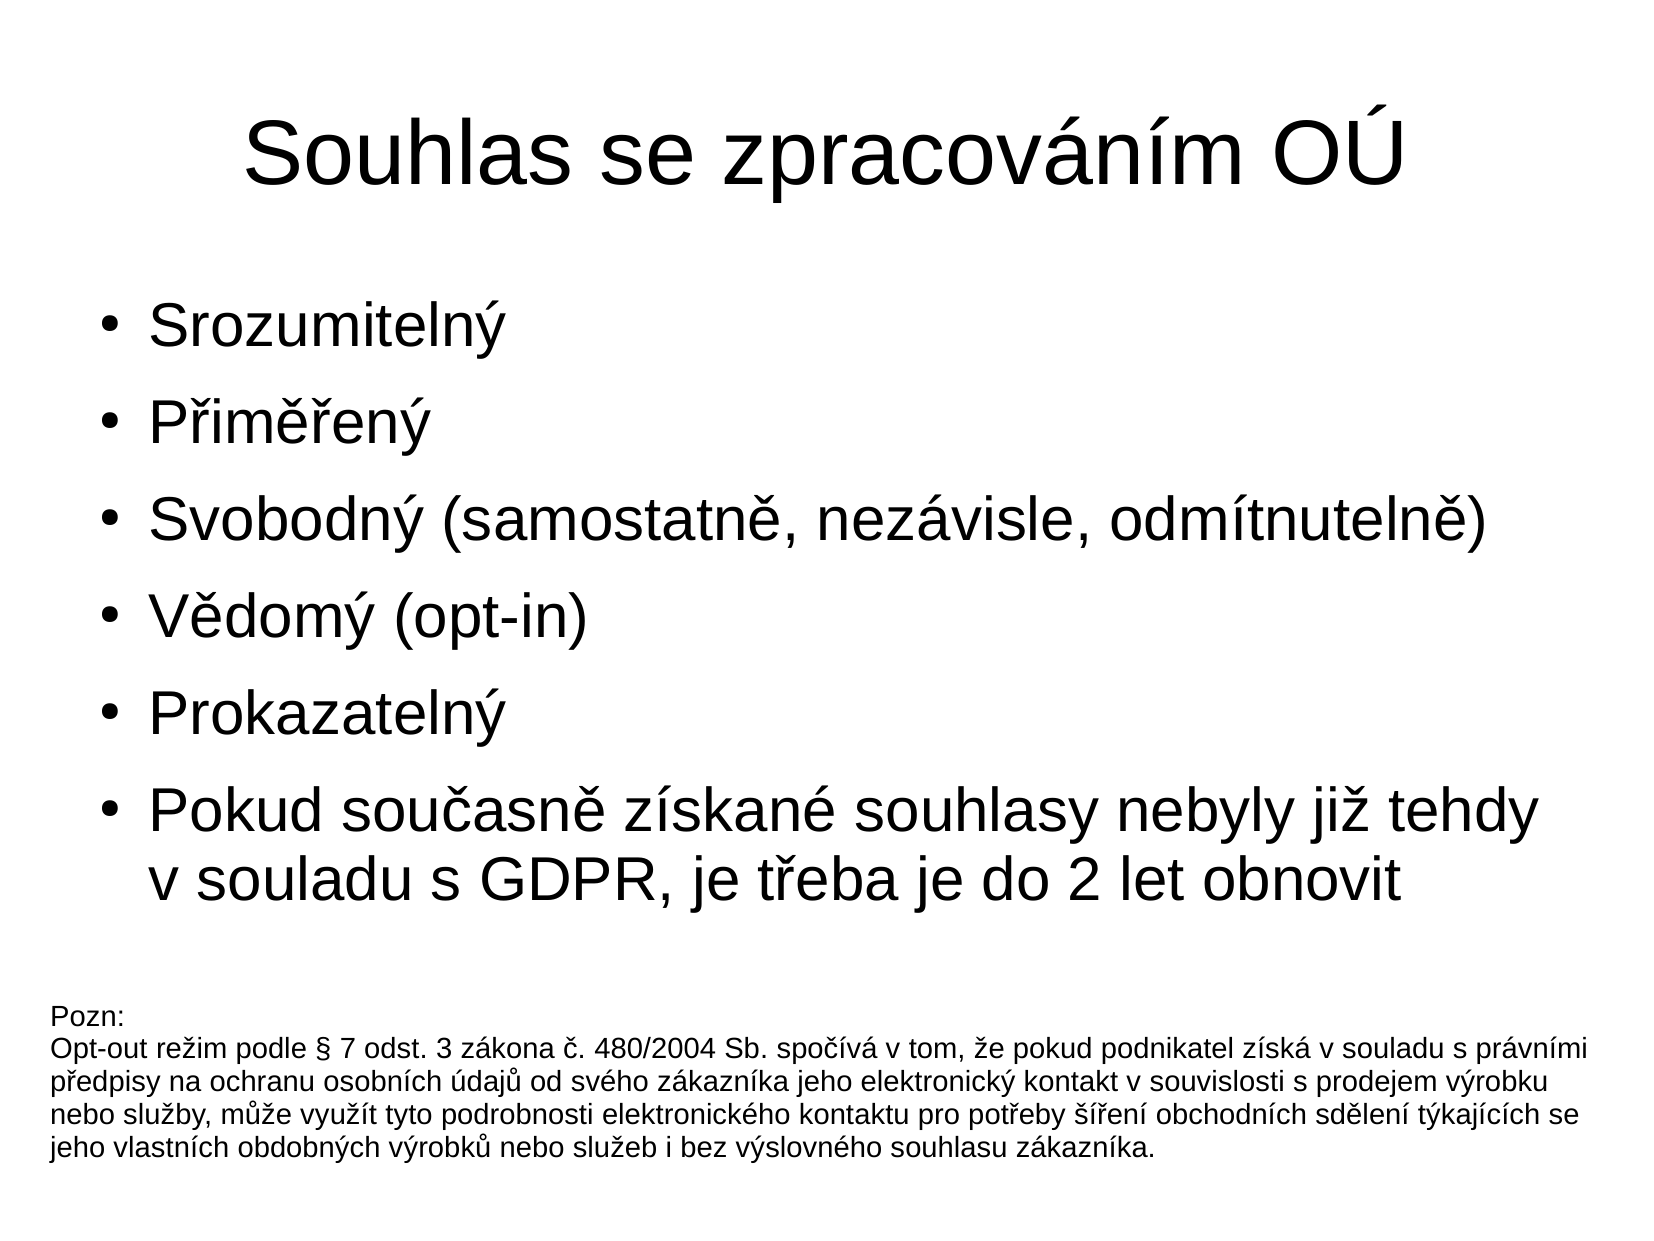

# Souhlas se zpracováním OÚ
Srozumitelný
Přiměřený
Svobodný (samostatně, nezávisle, odmítnutelně)
Vědomý (opt-in)
Prokazatelný
Pokud současně získané souhlasy nebyly již tehdy v souladu s GDPR, je třeba je do 2 let obnovit
Pozn:
Opt-out režim podle § 7 odst. 3 zákona č. 480/2004 Sb. spočívá v tom, že pokud podnikatel získá v souladu s právními předpisy na ochranu osobních údajů od svého zákazníka jeho elektronický kontakt v souvislosti s prodejem výrobku nebo služby, může využít tyto podrobnosti elektronického kontaktu pro potřeby šíření obchodních sdělení týkajících se jeho vlastních obdobných výrobků nebo služeb i bez výslovného souhlasu zákazníka.